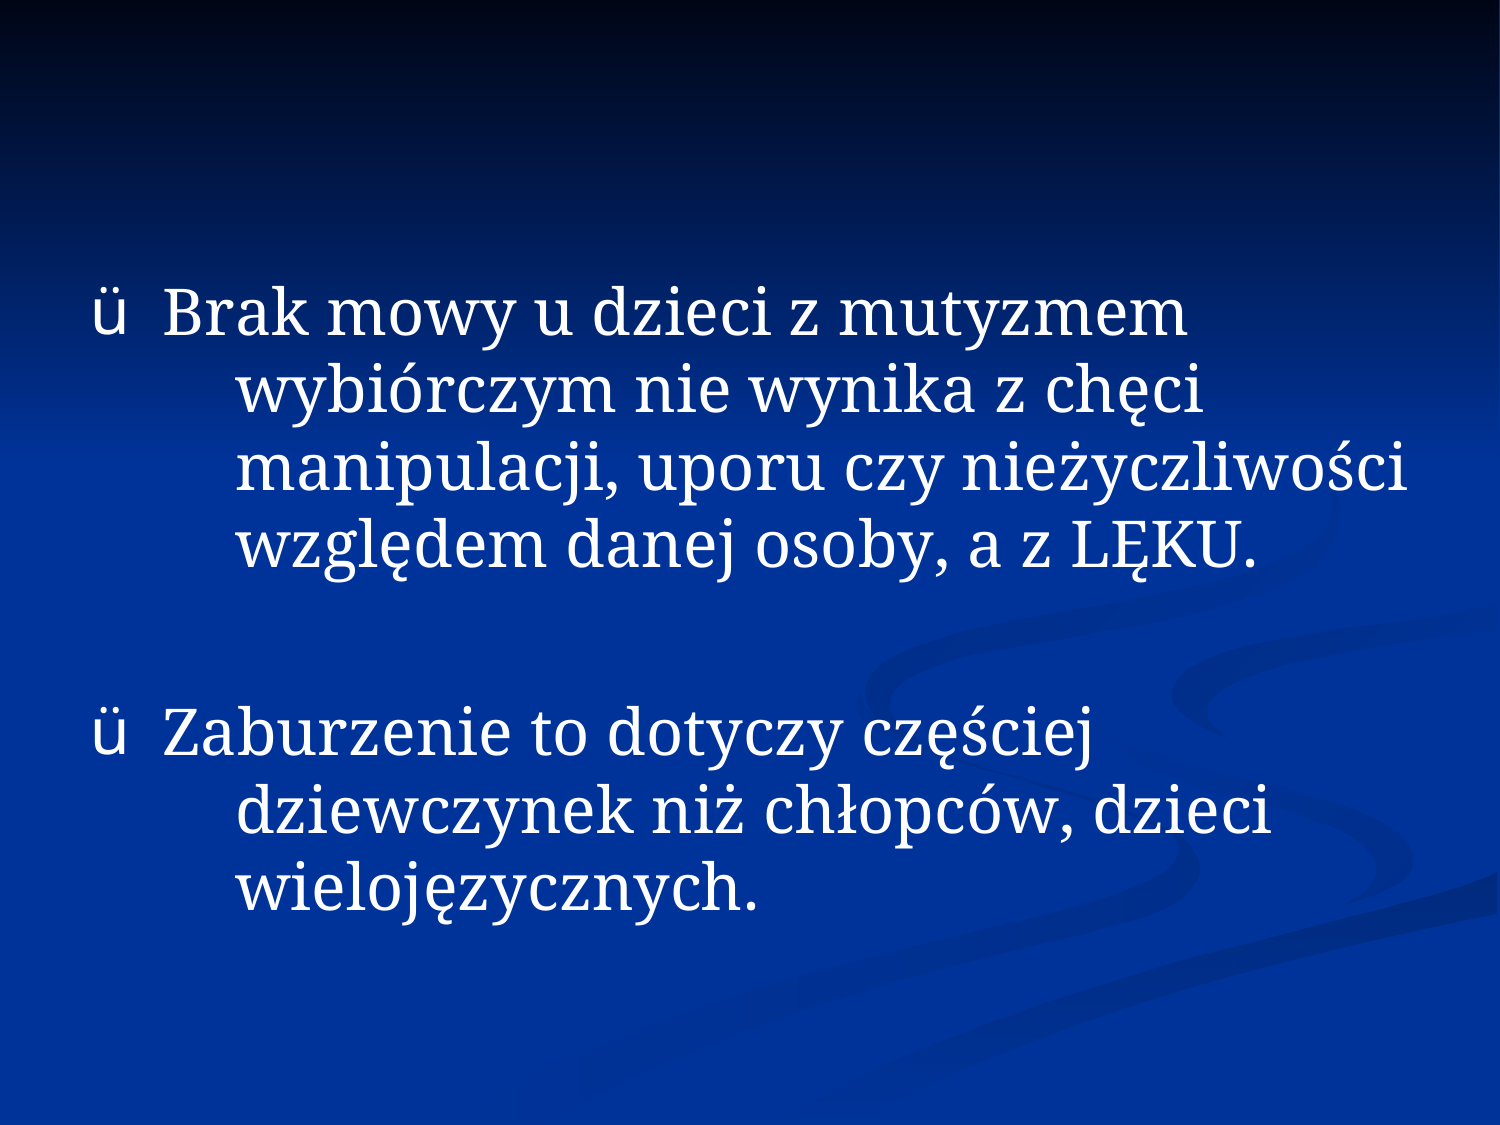

# Brak mowy u dzieci z mutyzmem wybiórczym nie wynika z chęci manipulacji, uporu czy nieżyczliwości względem danej osoby, a z LĘKU.
Zaburzenie to dotyczy częściej dziewczynek niż chłopców, dzieci wielojęzycznych.